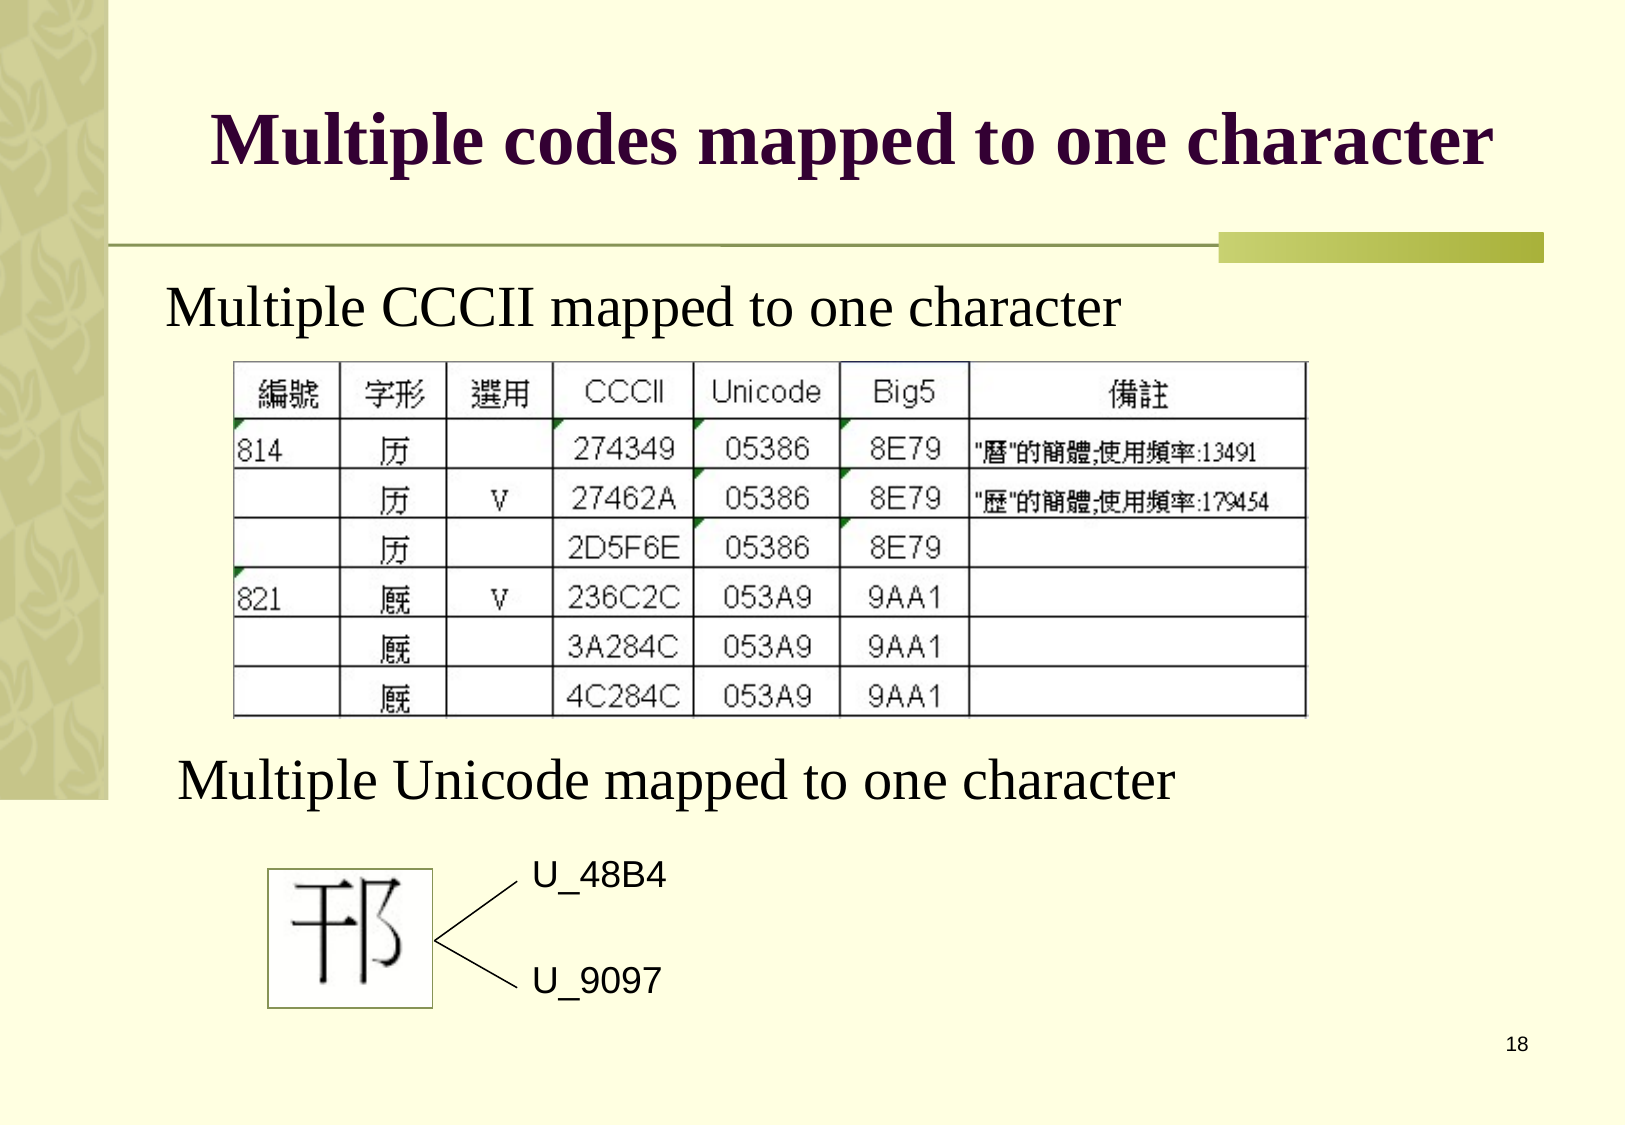

# Multiple codes mapped to one character
Multiple CCCII mapped to one character
Multiple Unicode mapped to one character
U_48B4
U_9097
18